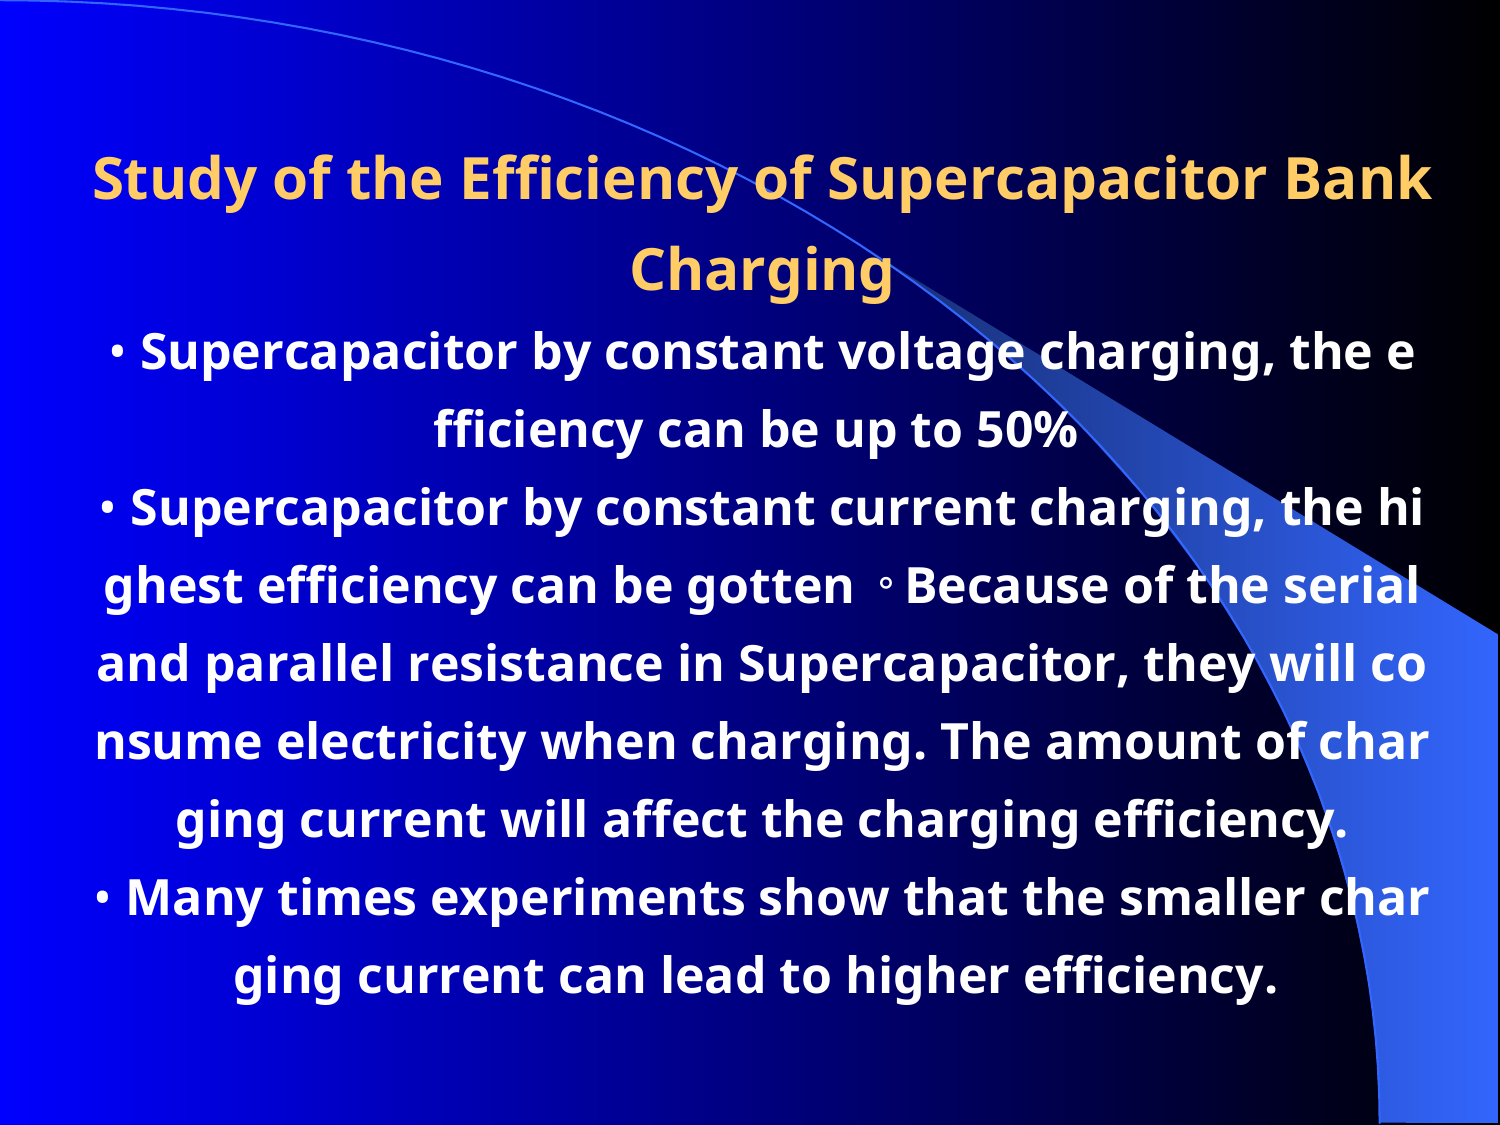

Study of the Efficiency of Supercapacitor Bank Charging
 Supercapacitor by constant voltage charging, the efficiency can be up to 50%
 Supercapacitor by constant current charging, the highest efficiency can be gotten。Because of the serial and parallel resistance in Supercapacitor, they will consume electricity when charging. The amount of charging current will affect the charging efficiency.
 Many times experiments show that the smaller charging current can lead to higher efficiency.